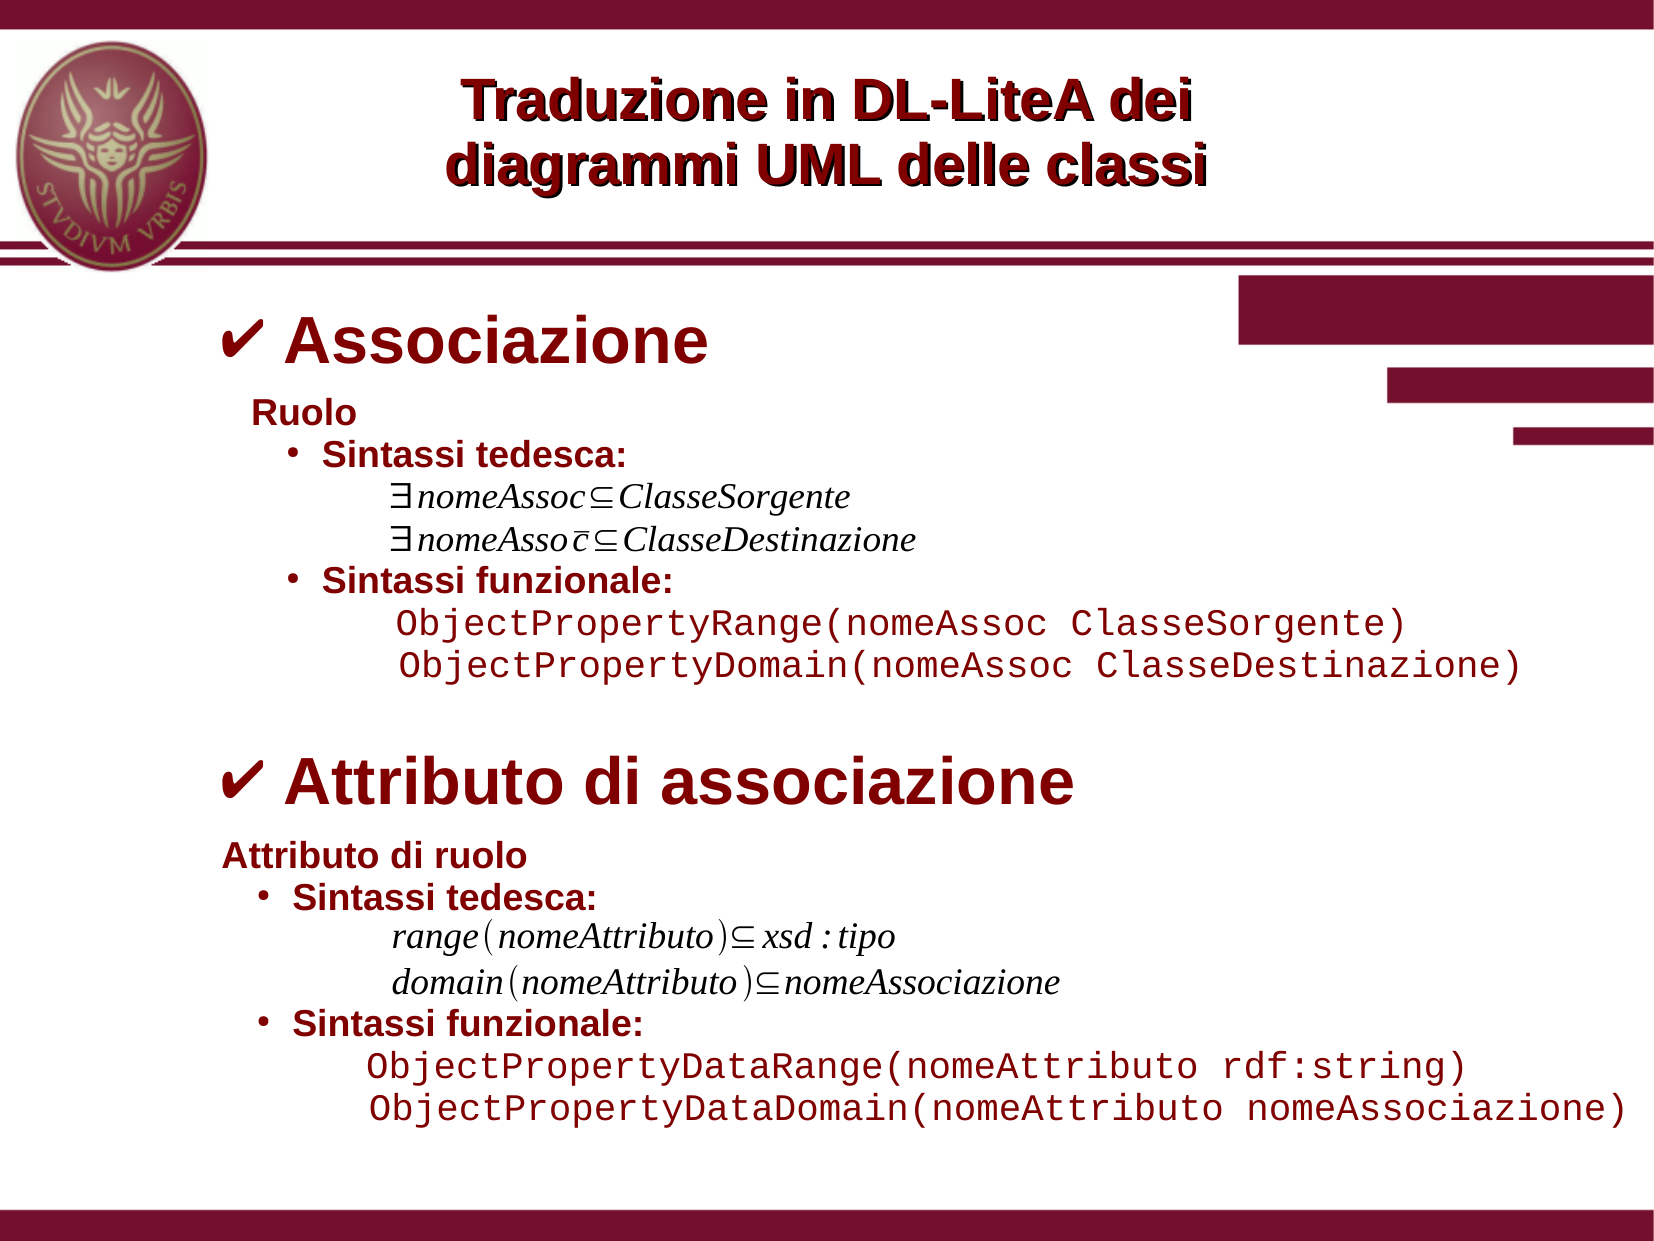

Traduzione in DL-LiteA dei diagrammi UML delle classi
 Associazione
Ruolo
Sintassi tedesca:
Sintassi funzionale:
	ObjectPropertyRange(nomeAssoc ClasseSorgente)
 		ObjectPropertyDomain(nomeAssoc ClasseDestinazione)
 Attributo di associazione
Attributo di ruolo
Sintassi tedesca:
Sintassi funzionale:
	ObjectPropertyDataRange(nomeAttributo rdf:string)
 		ObjectPropertyDataDomain(nomeAttributo nomeAssociazione)